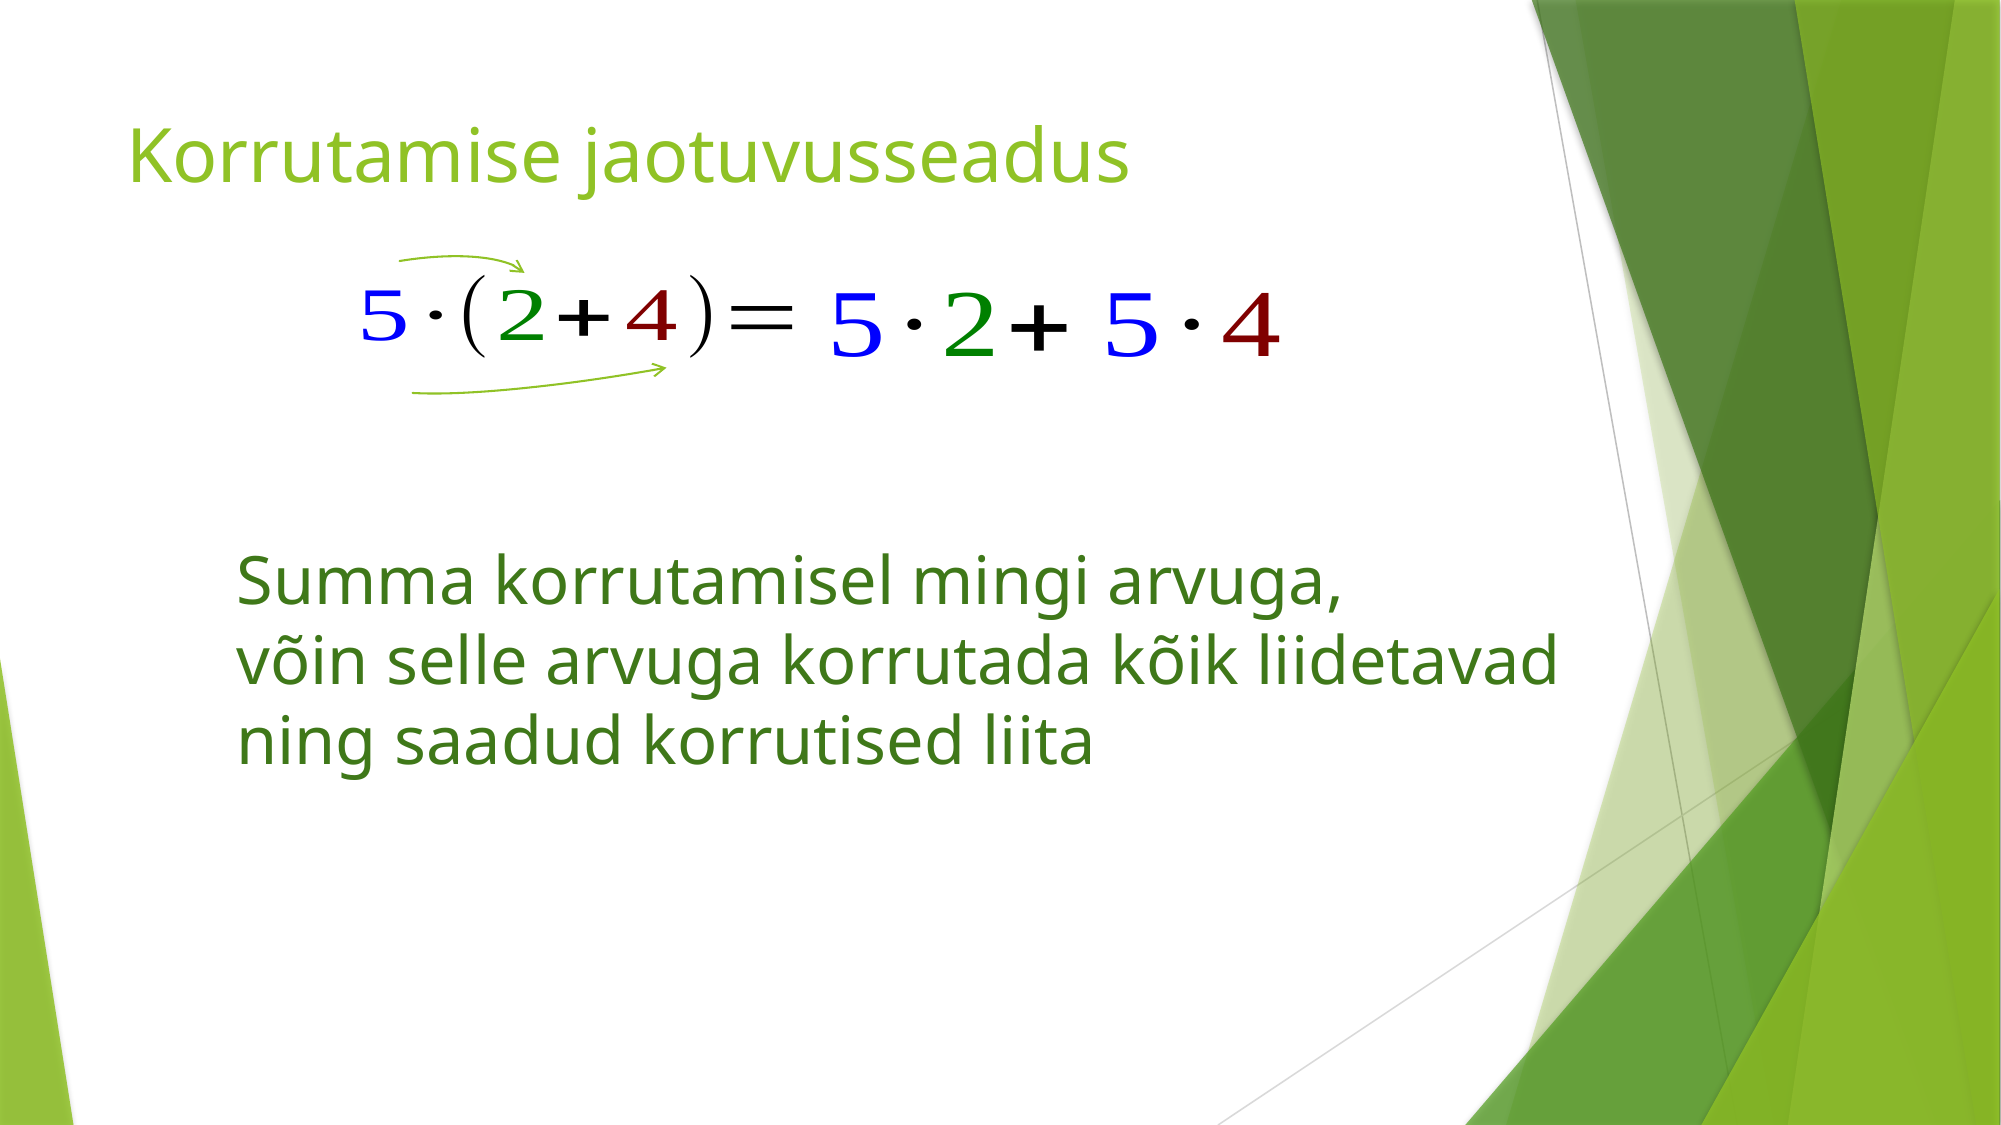

# Korrutamise jaotuvusseadus
Summa korrutamisel mingi arvuga,
võin selle arvuga korrutada kõik liidetavad
ning saadud korrutised liita